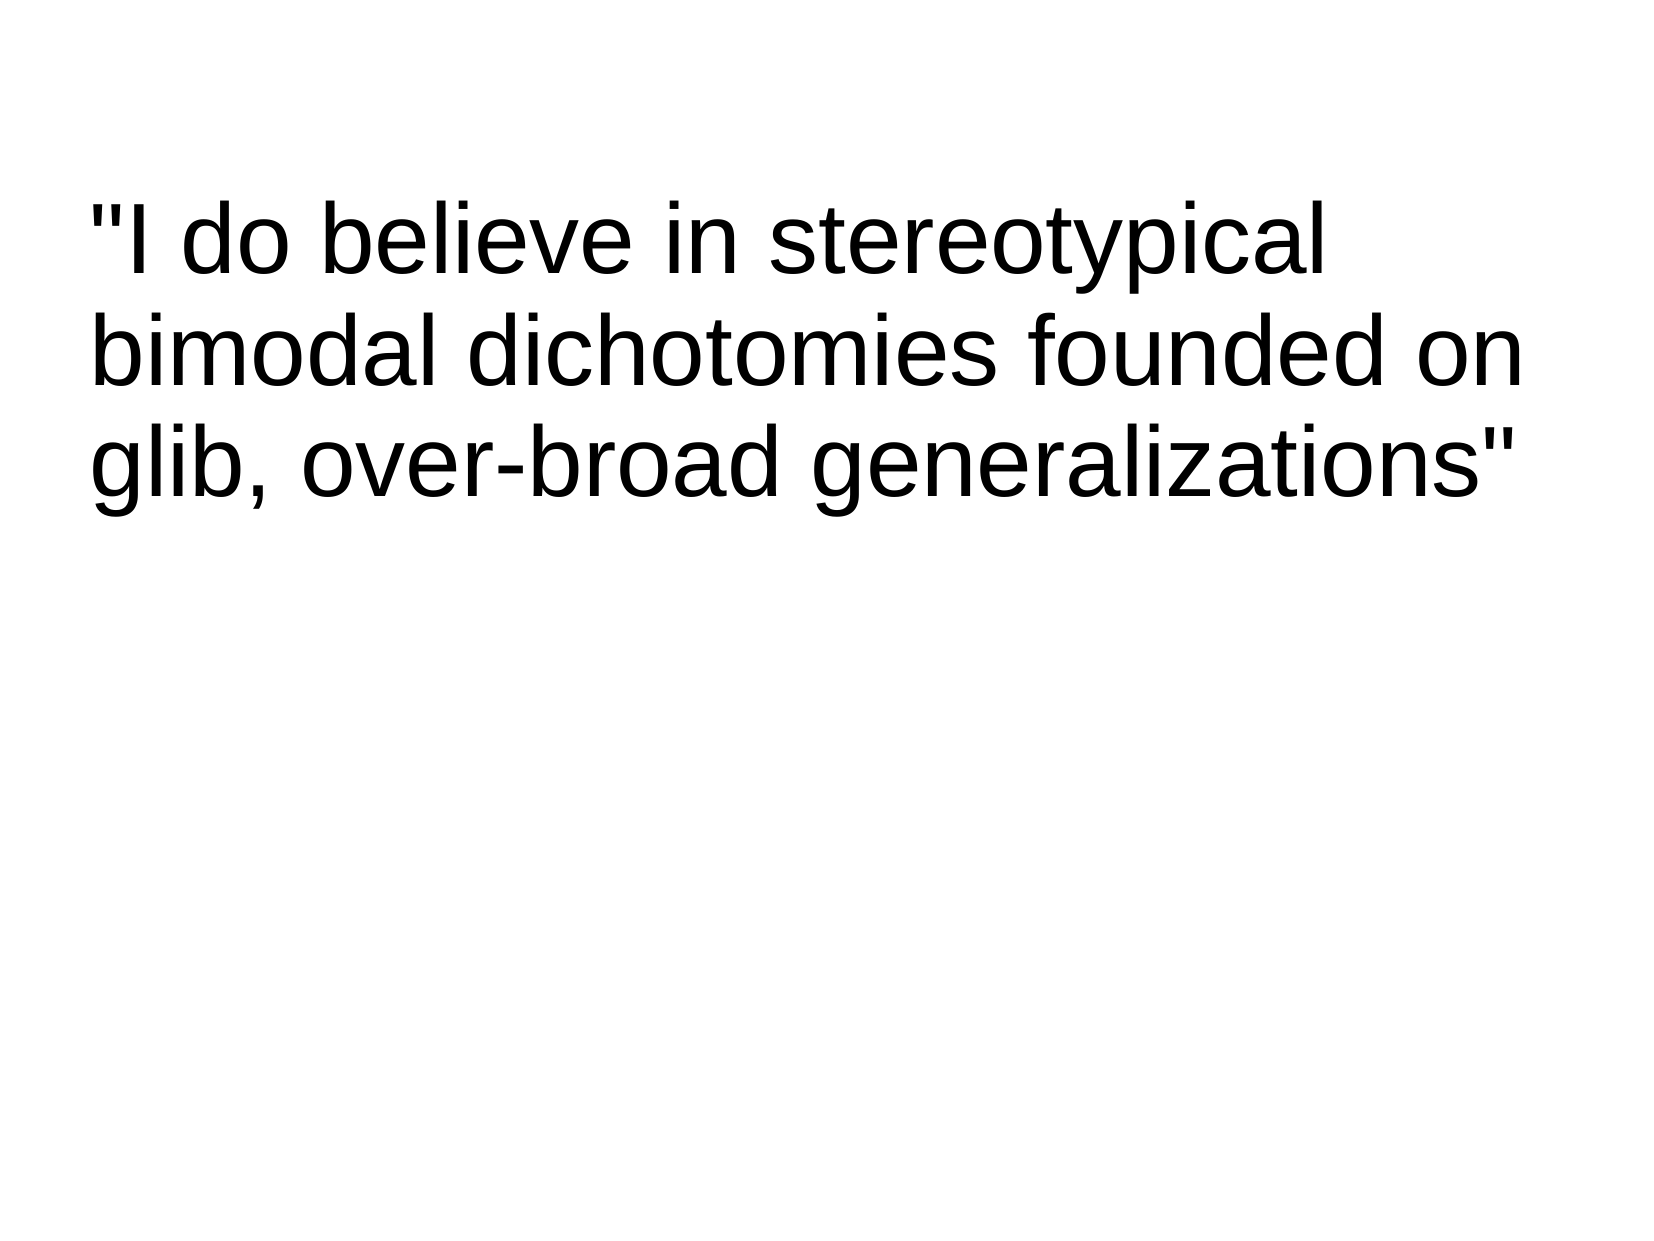

"I do believe in stereotypical bimodal dichotomies founded on glib, over-broad generalizations"